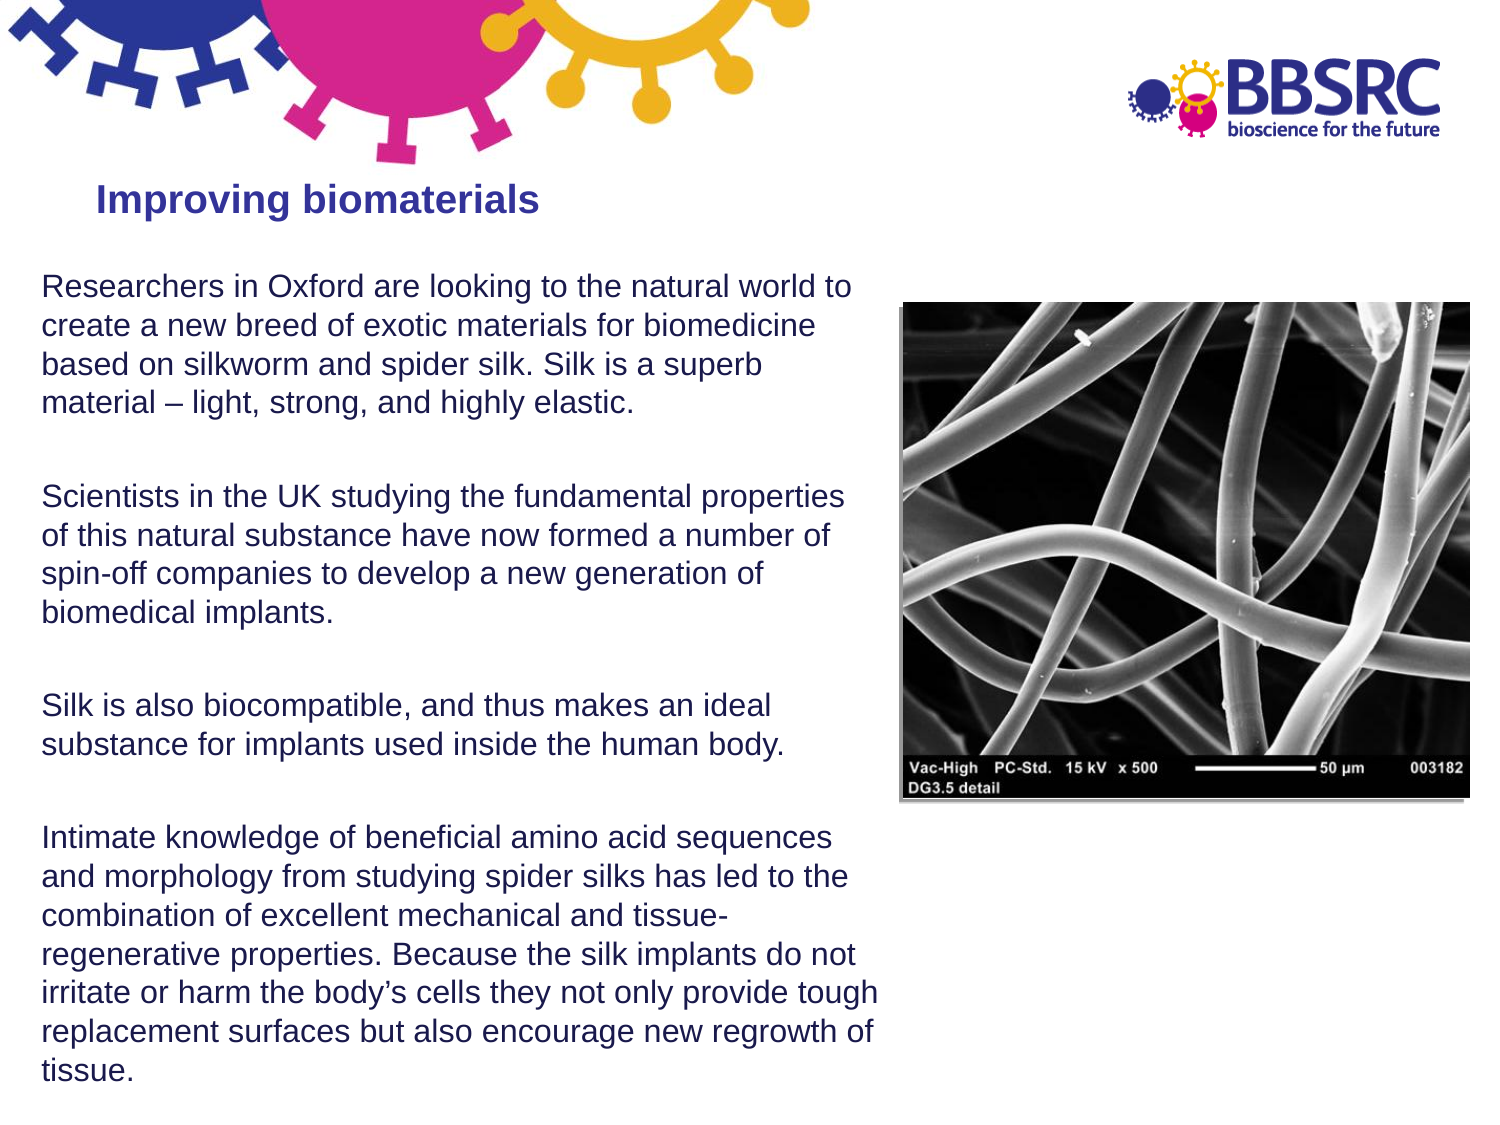

# Improving biomaterials
Researchers in Oxford are looking to the natural world to create a new breed of exotic materials for biomedicine based on silkworm and spider silk. Silk is a superb material – light, strong, and highly elastic.
Scientists in the UK studying the fundamental properties of this natural substance have now formed a number of spin-off companies to develop a new generation of biomedical implants.
Silk is also biocompatible, and thus makes an ideal substance for implants used inside the human body.
Intimate knowledge of beneficial amino acid sequences and morphology from studying spider silks has led to the combination of excellent mechanical and tissue-regenerative properties. Because the silk implants do not irritate or harm the body’s cells they not only provide tough replacement surfaces but also encourage new regrowth of tissue.